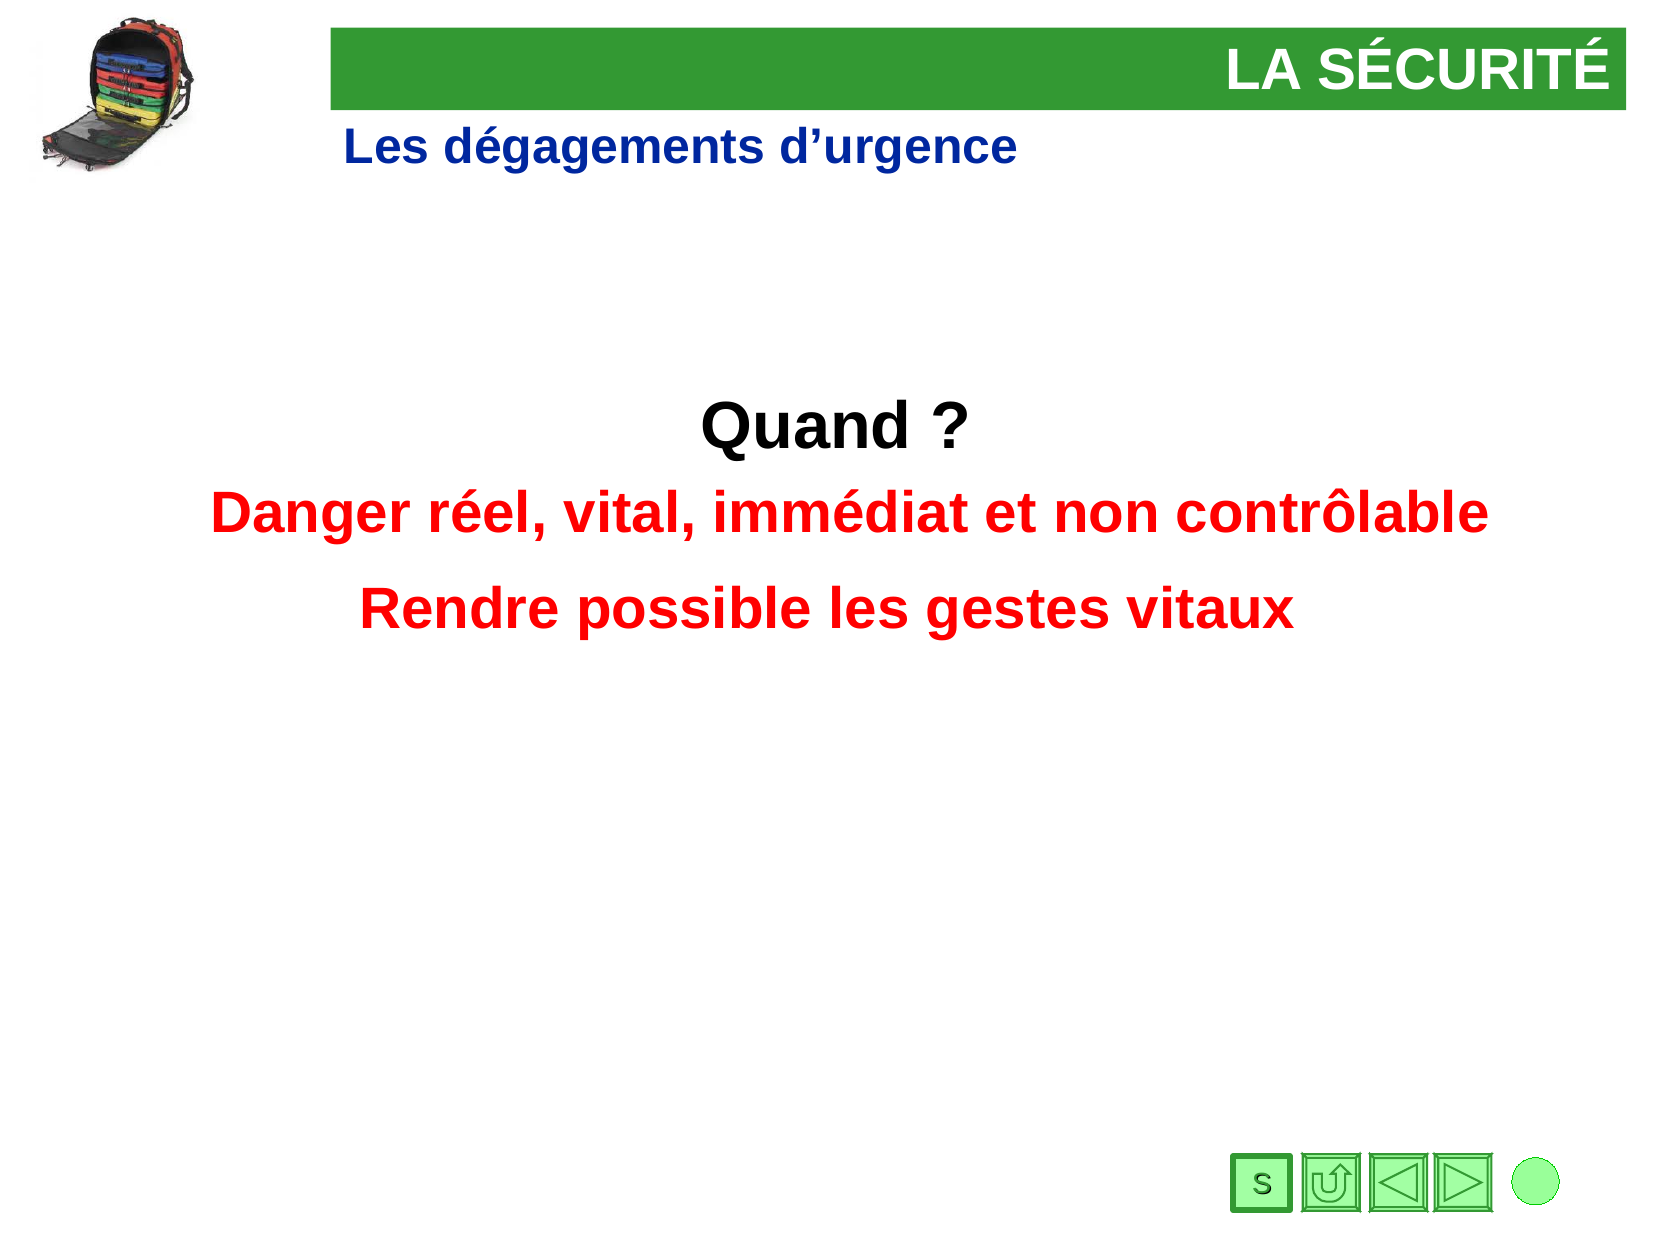

LA SÉCURITÉ
# Les dégagements d’urgence
Quand ?
Danger réel, vital, immédiat et non contrôlable
Rendre possible les gestes vitaux